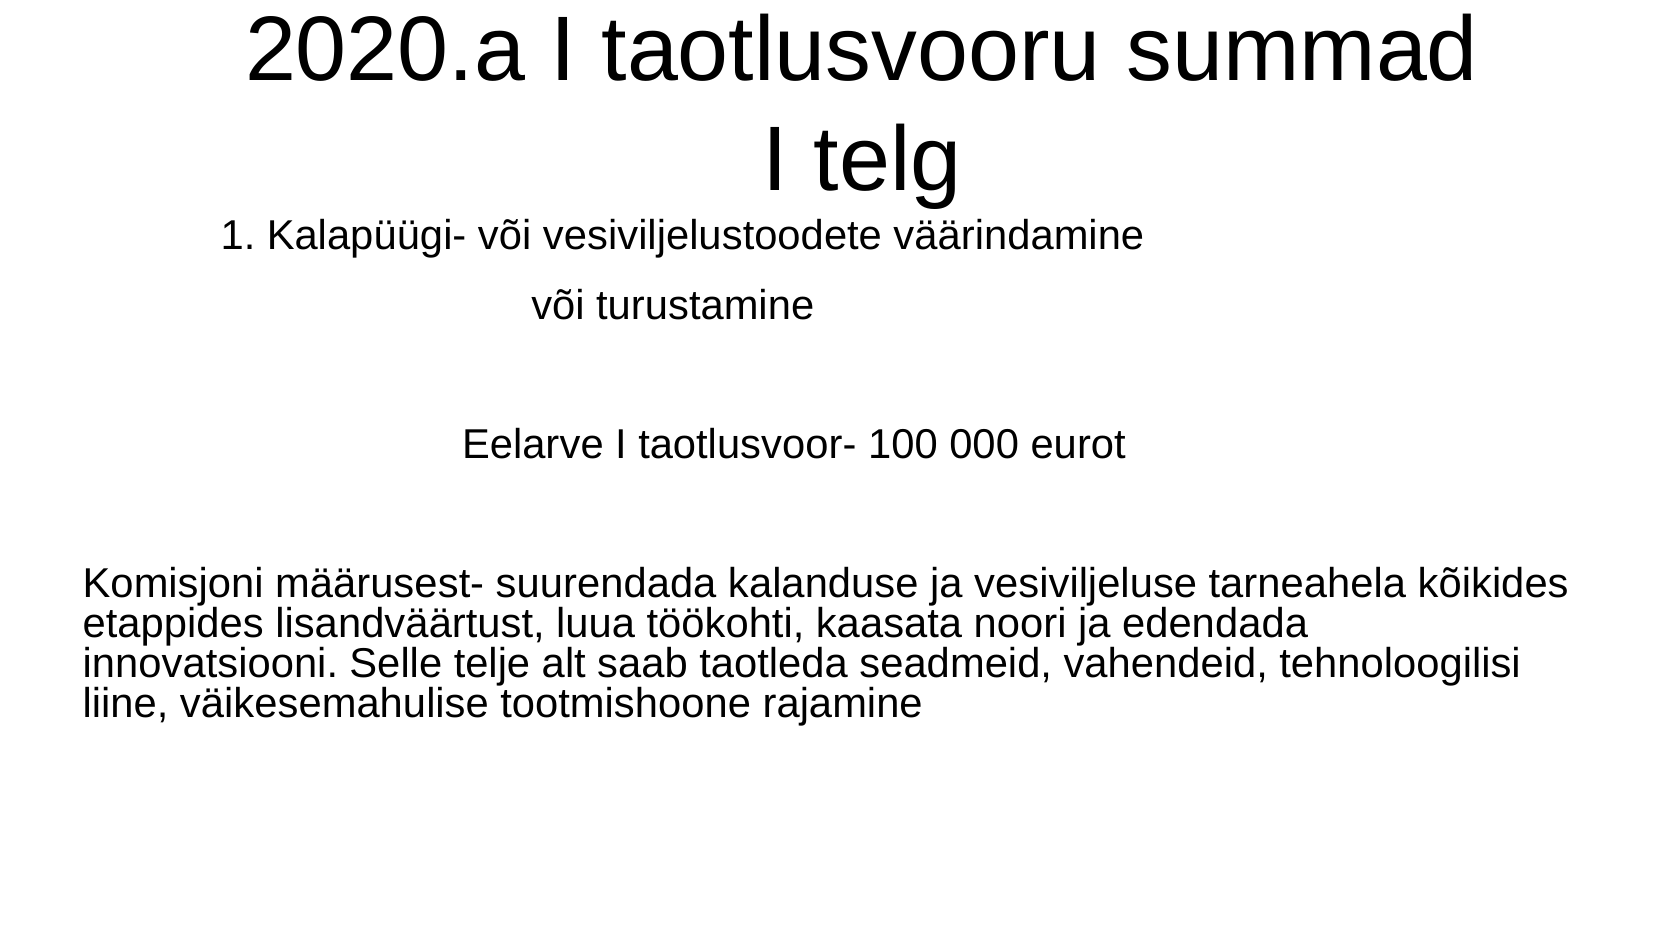

# 2020.a I taotlusvooru summad I telg
 1. Kalapüügi- või vesiviljelustoodete väärindamine
 või turustamine
 Eelarve I taotlusvoor- 100 000 eurot
Komisjoni määrusest- suurendada kalanduse ja vesiviljeluse tarneahela kõikides etappides lisandväärtust, luua töökohti, kaasata noori ja edendada innovatsiooni. Selle telje alt saab taotleda seadmeid, vahendeid, tehnoloogilisi liine, väikesemahulise tootmishoone rajamine